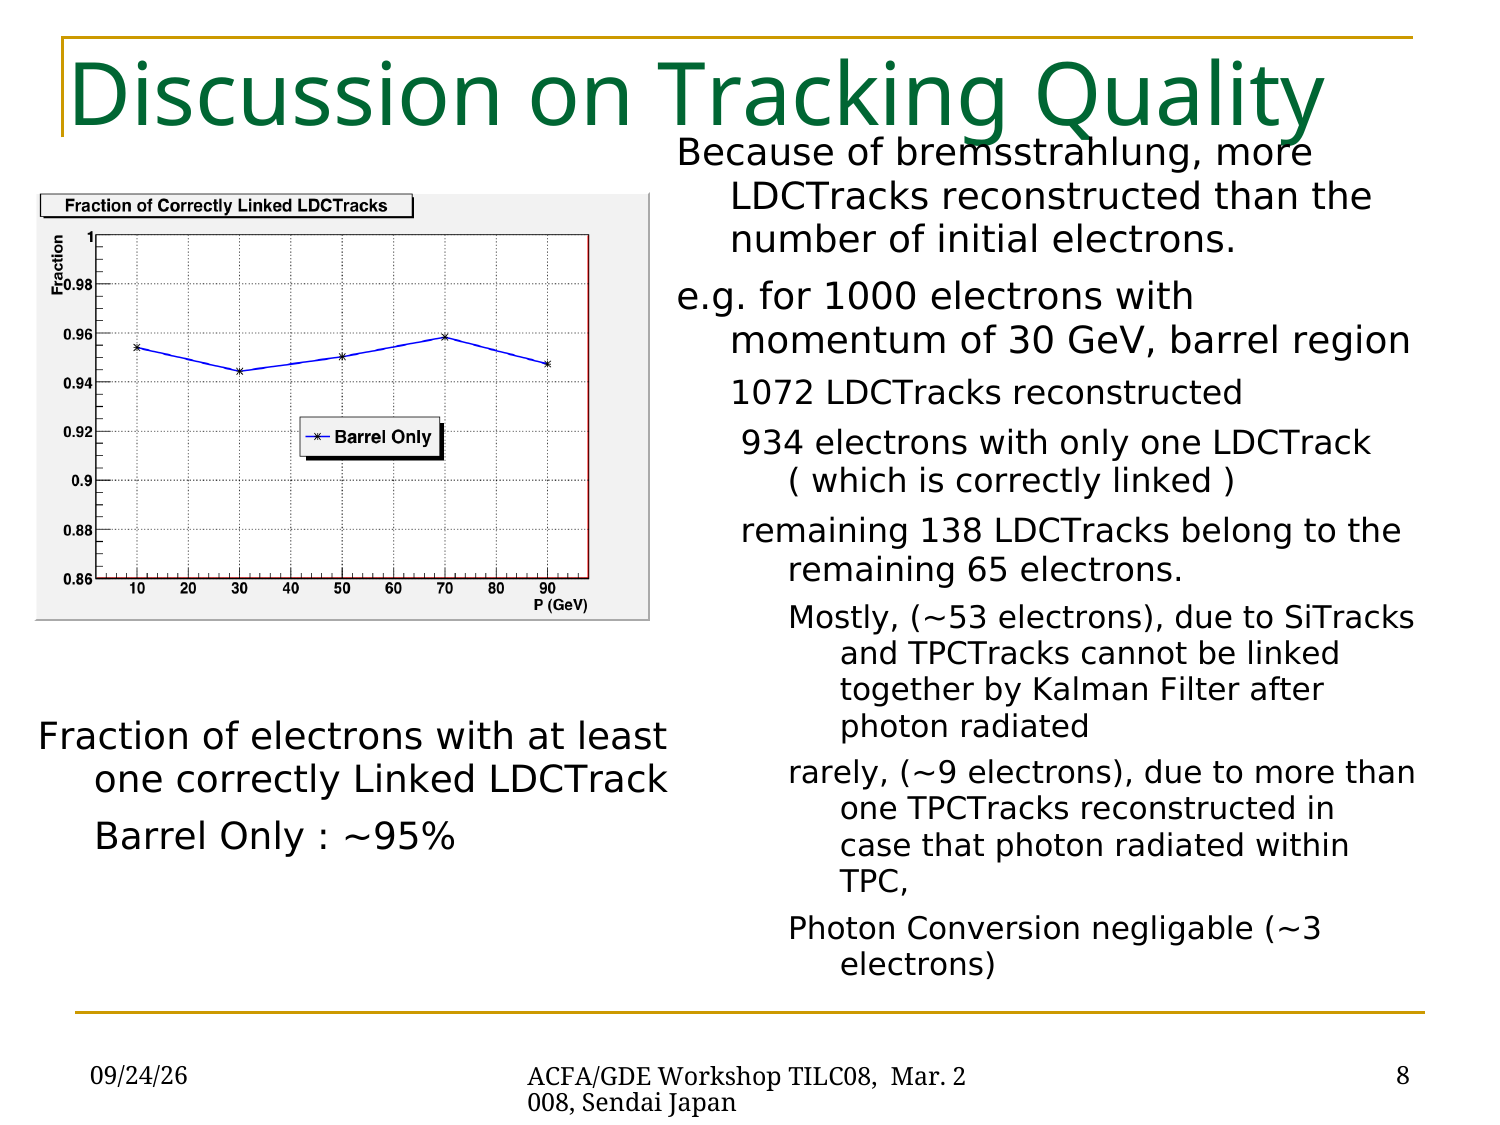

# Discussion on Tracking Quality
Because of bremsstrahlung, more LDCTracks reconstructed than the number of initial electrons.
e.g. for 1000 electrons with momentum of 30 GeV, barrel region
1072 LDCTracks reconstructed
 934 electrons with only one LDCTrack ( which is correctly linked )
 remaining 138 LDCTracks belong to the remaining 65 electrons.
Mostly, (~53 electrons), due to SiTracks and TPCTracks cannot be linked together by Kalman Filter after photon radiated
rarely, (~9 electrons), due to more than one TPCTracks reconstructed in case that photon radiated within TPC,
Photon Conversion negligable (~3 electrons)
Fraction of electrons with at least one correctly Linked LDCTrack
Barrel Only : ~95%
8
ACFA/GDE Workshop TILC08, Mar. 2008, Sendai Japan